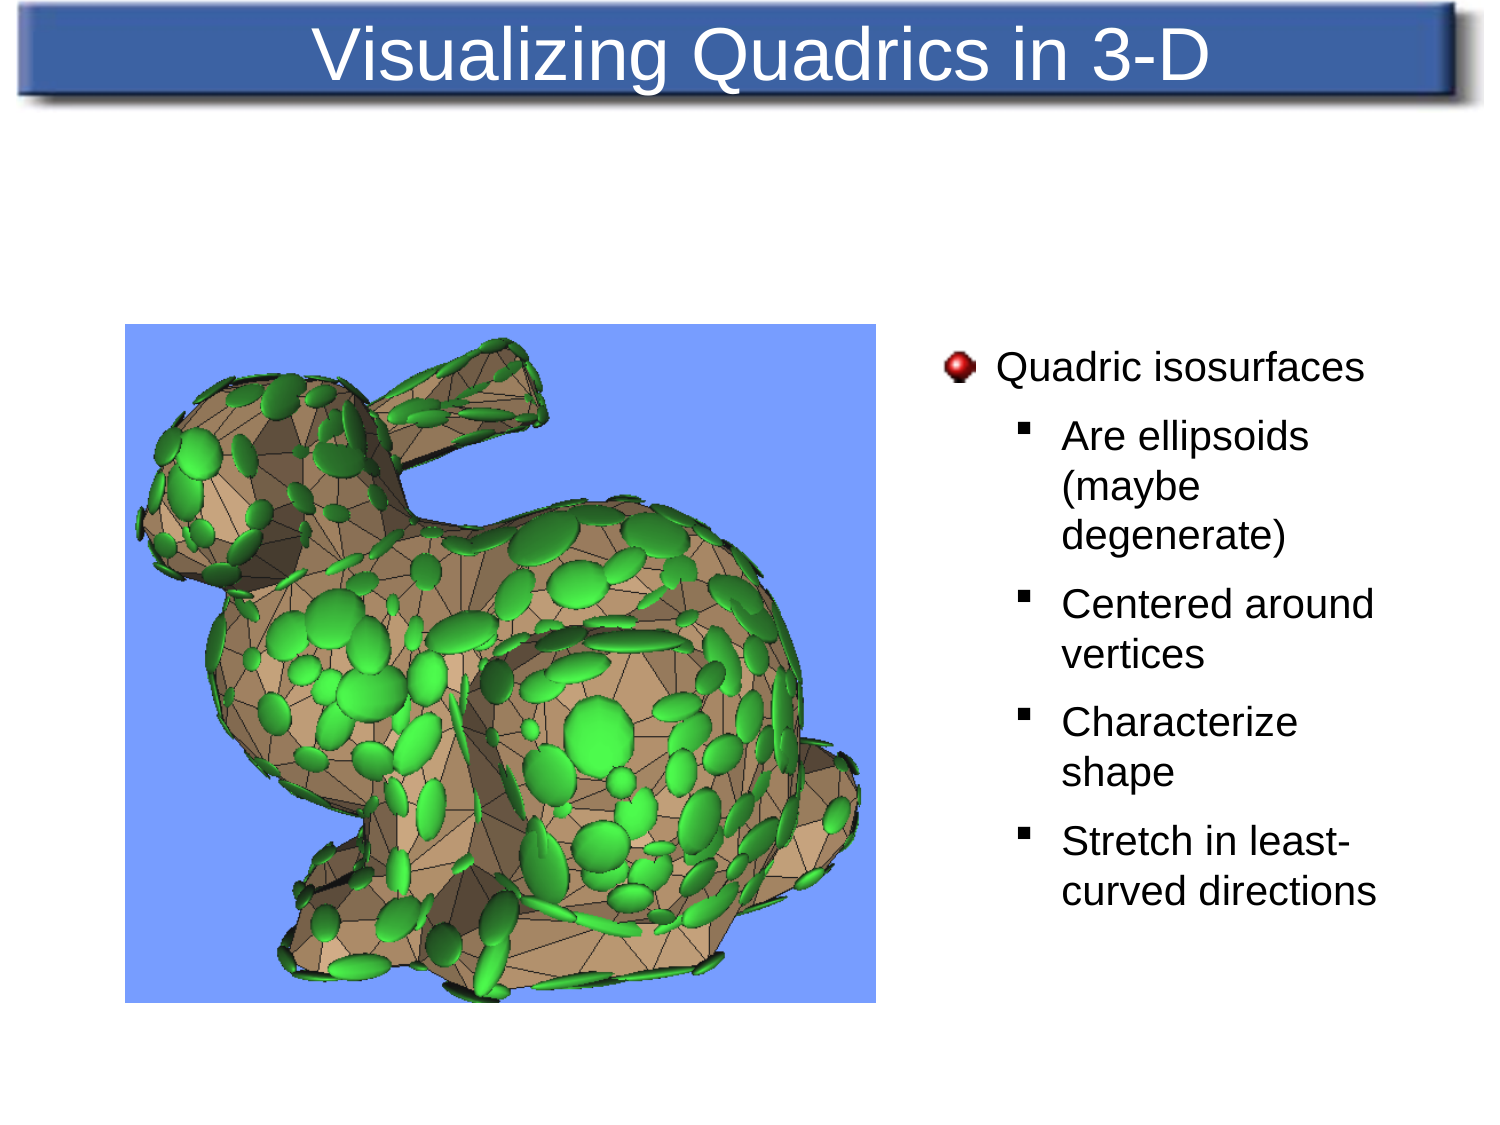

# Visualizing Quadrics in 3-D
Quadric isosurfaces
Are ellipsoids
(maybe degenerate)
Centered around vertices
Characterize shape
Stretch in least-curved directions